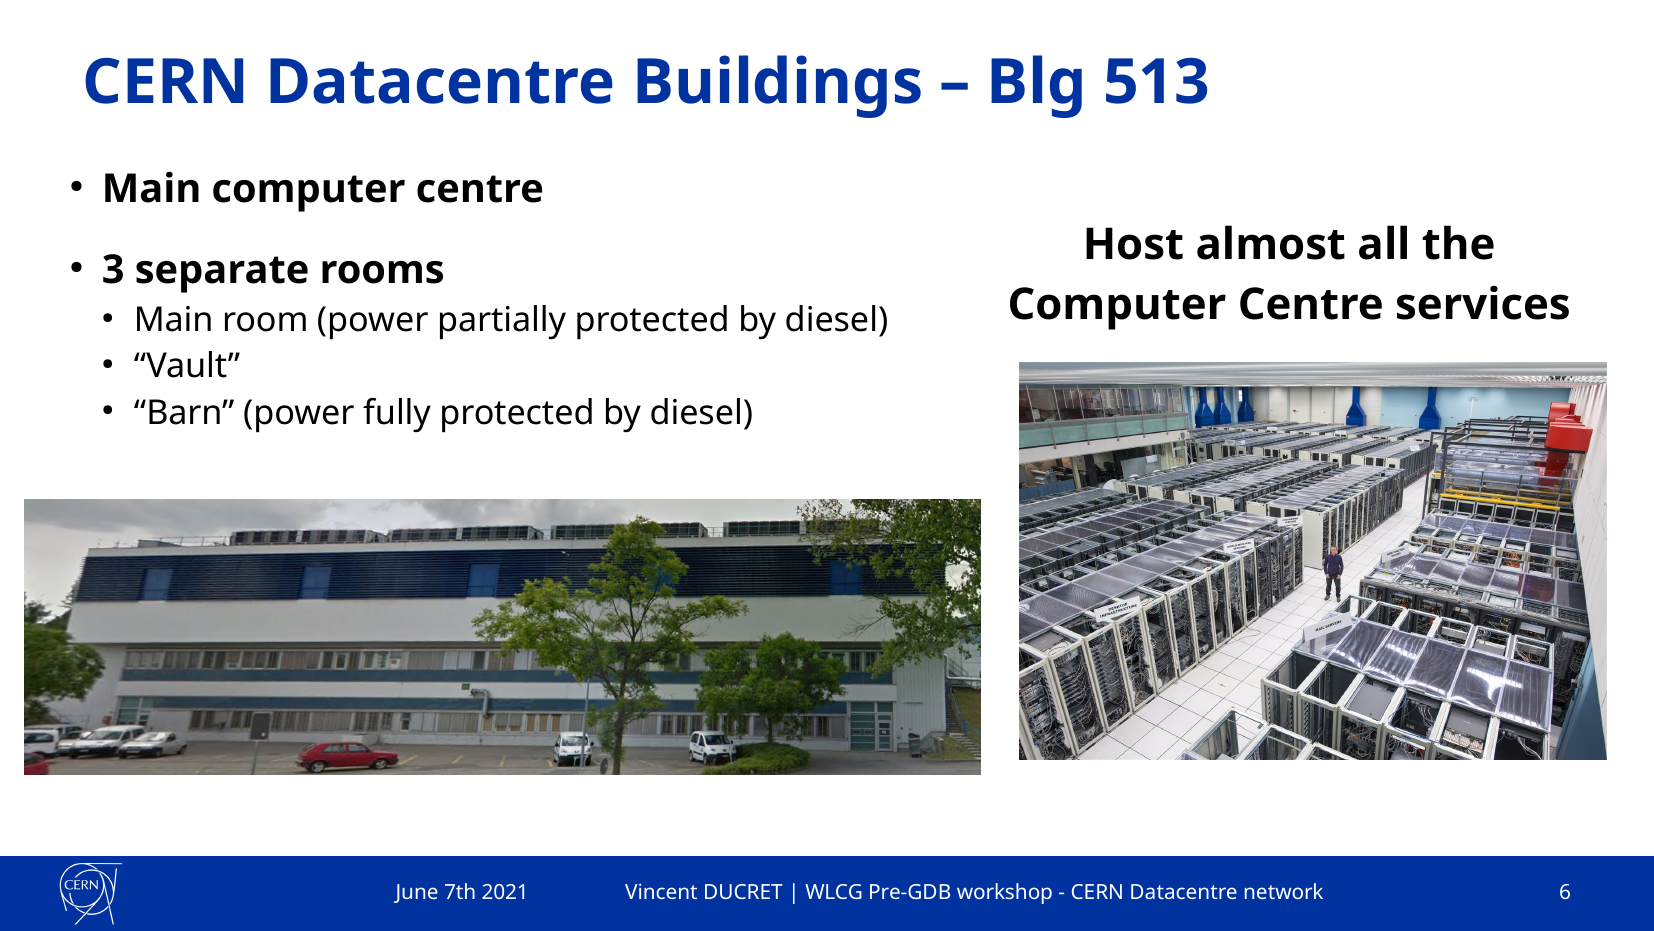

# CERN Datacentre Buildings – Blg 513
Main computer centre
3 separate rooms
Main room (power partially protected by diesel)
“Vault”
“Barn” (power fully protected by diesel)
Host almost all the Computer Centre services
June 7th 2021
Vincent DUCRET | WLCG Pre-GDB workshop - CERN Datacentre network
6